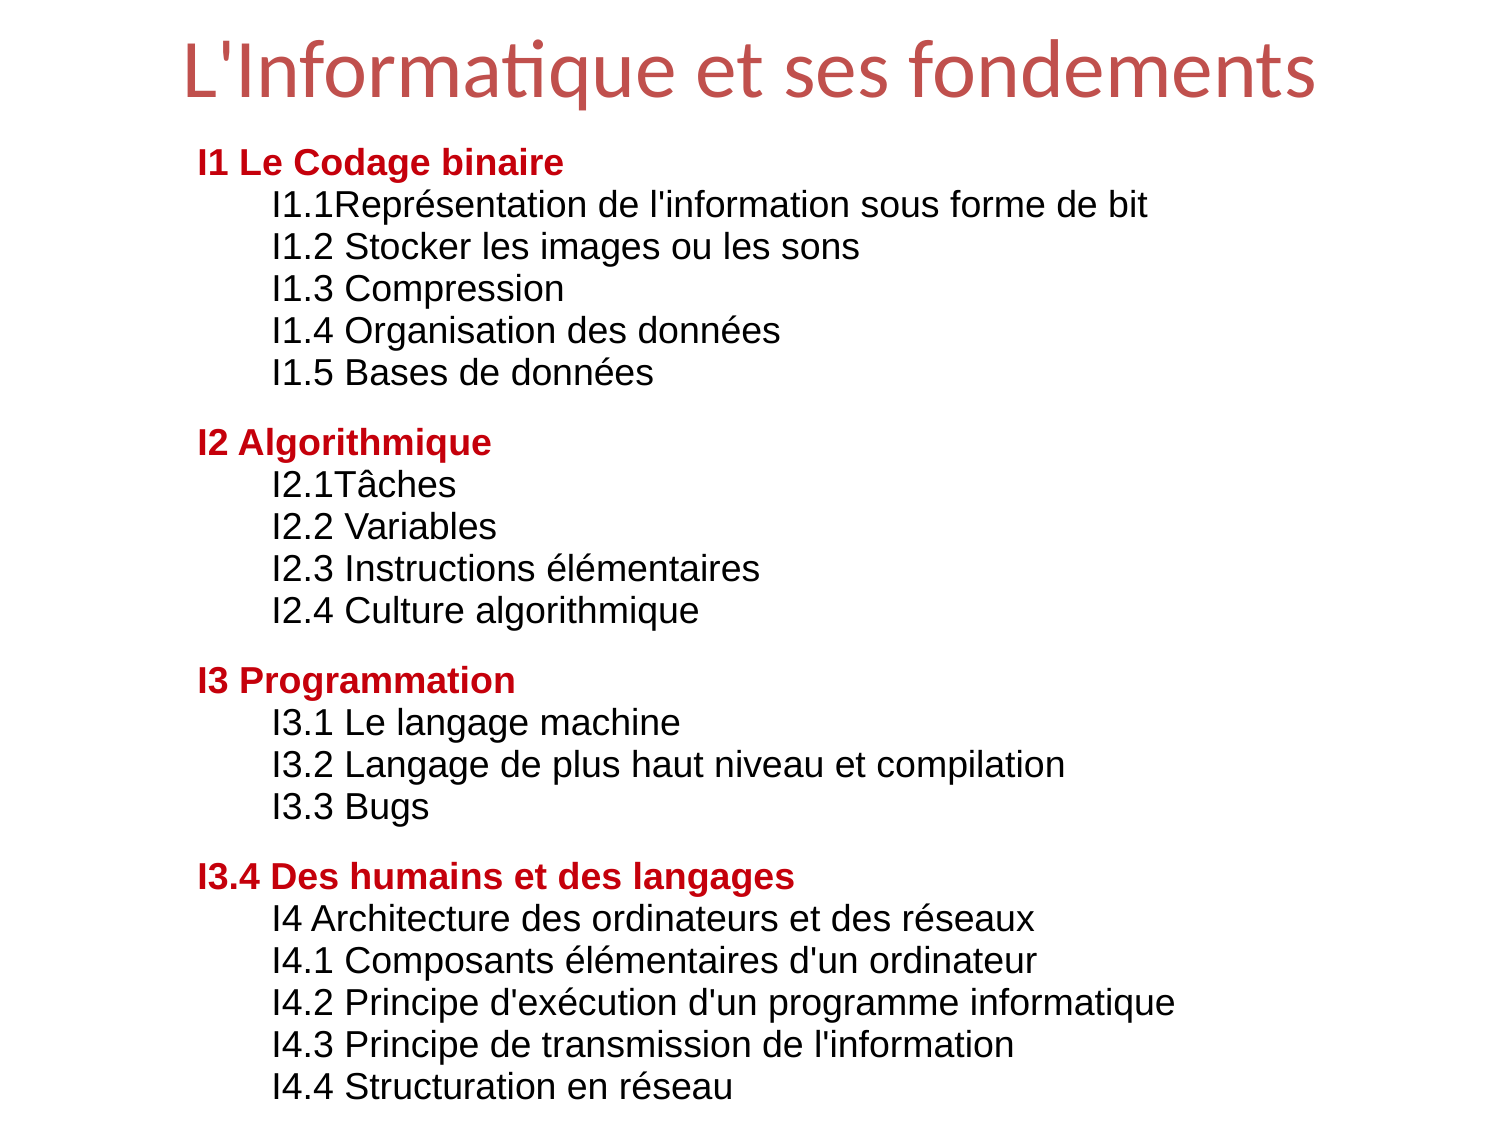

# L'Informatique et ses fondements
I1 Le Codage binaire
	I1.1Représentation de l'information sous forme de bit
	I1.2 Stocker les images ou les sons
	I1.3 Compression
	I1.4 Organisation des données
	I1.5 Bases de données
I2 Algorithmique
	I2.1Tâches
	I2.2 Variables
	I2.3 Instructions élémentaires
	I2.4 Culture algorithmique
I3 Programmation
	I3.1 Le langage machine
	I3.2 Langage de plus haut niveau et compilation
	I3.3 Bugs
I3.4 Des humains et des langages
	I4 Architecture des ordinateurs et des réseaux
	I4.1 Composants élémentaires d'un ordinateur
	I4.2 Principe d'exécution d'un programme informatique
	I4.3 Principe de transmission de l'information
	I4.4 Structuration en réseau